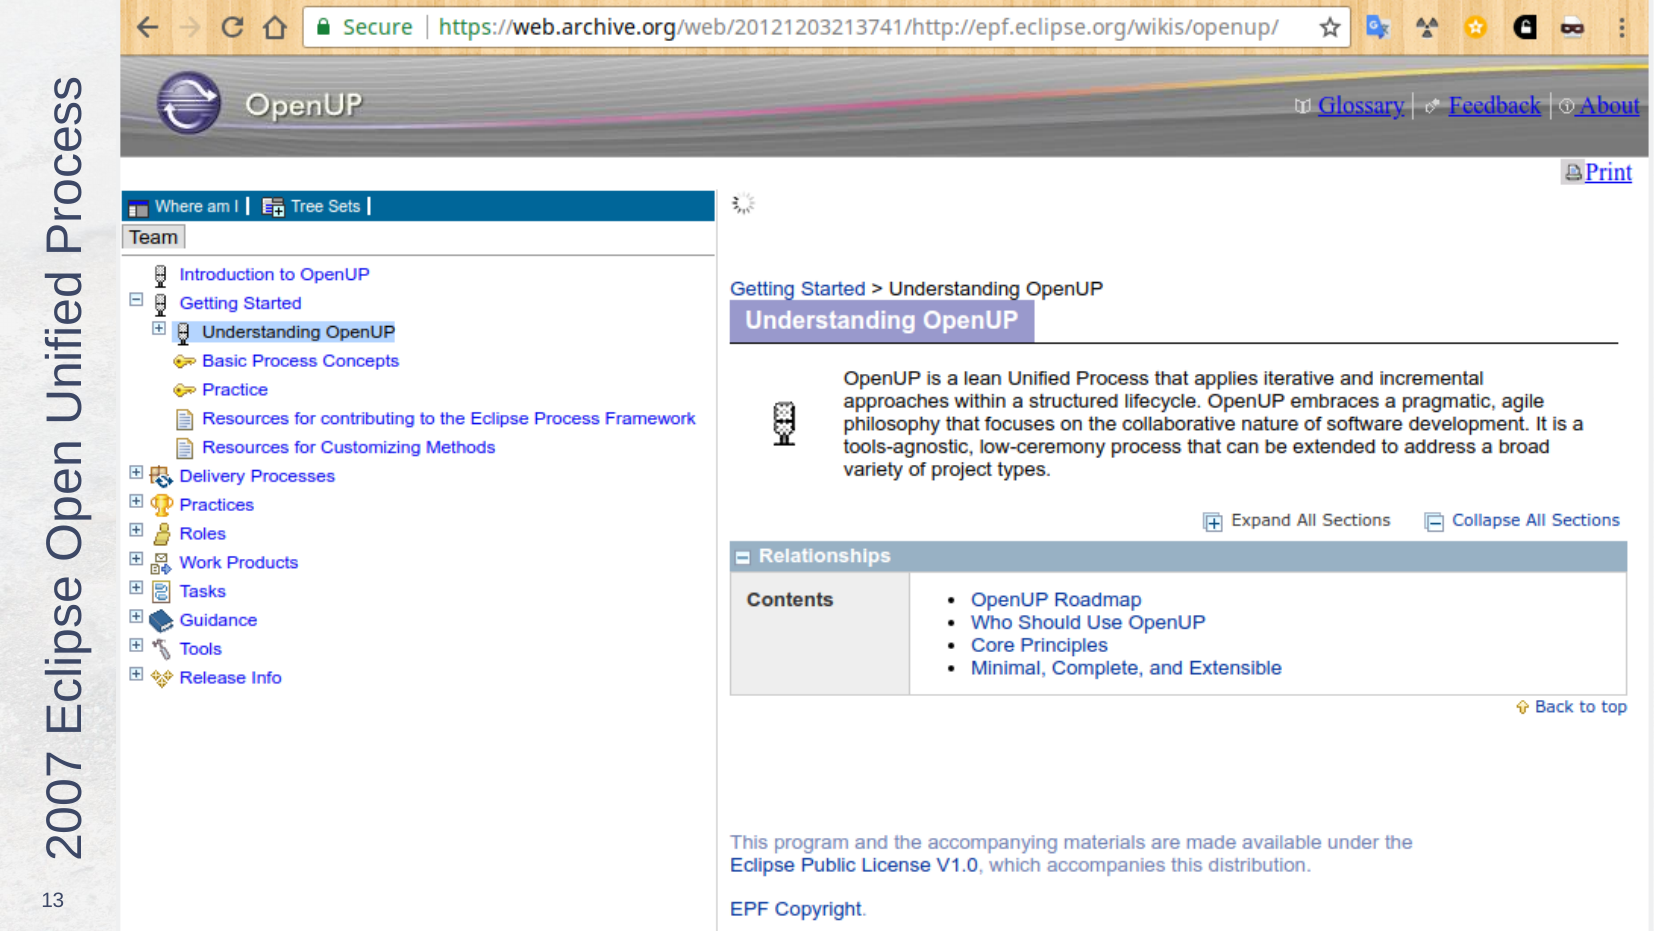

# 2007 Eclipse Open Unified Process
Systems Approaches
January 2025